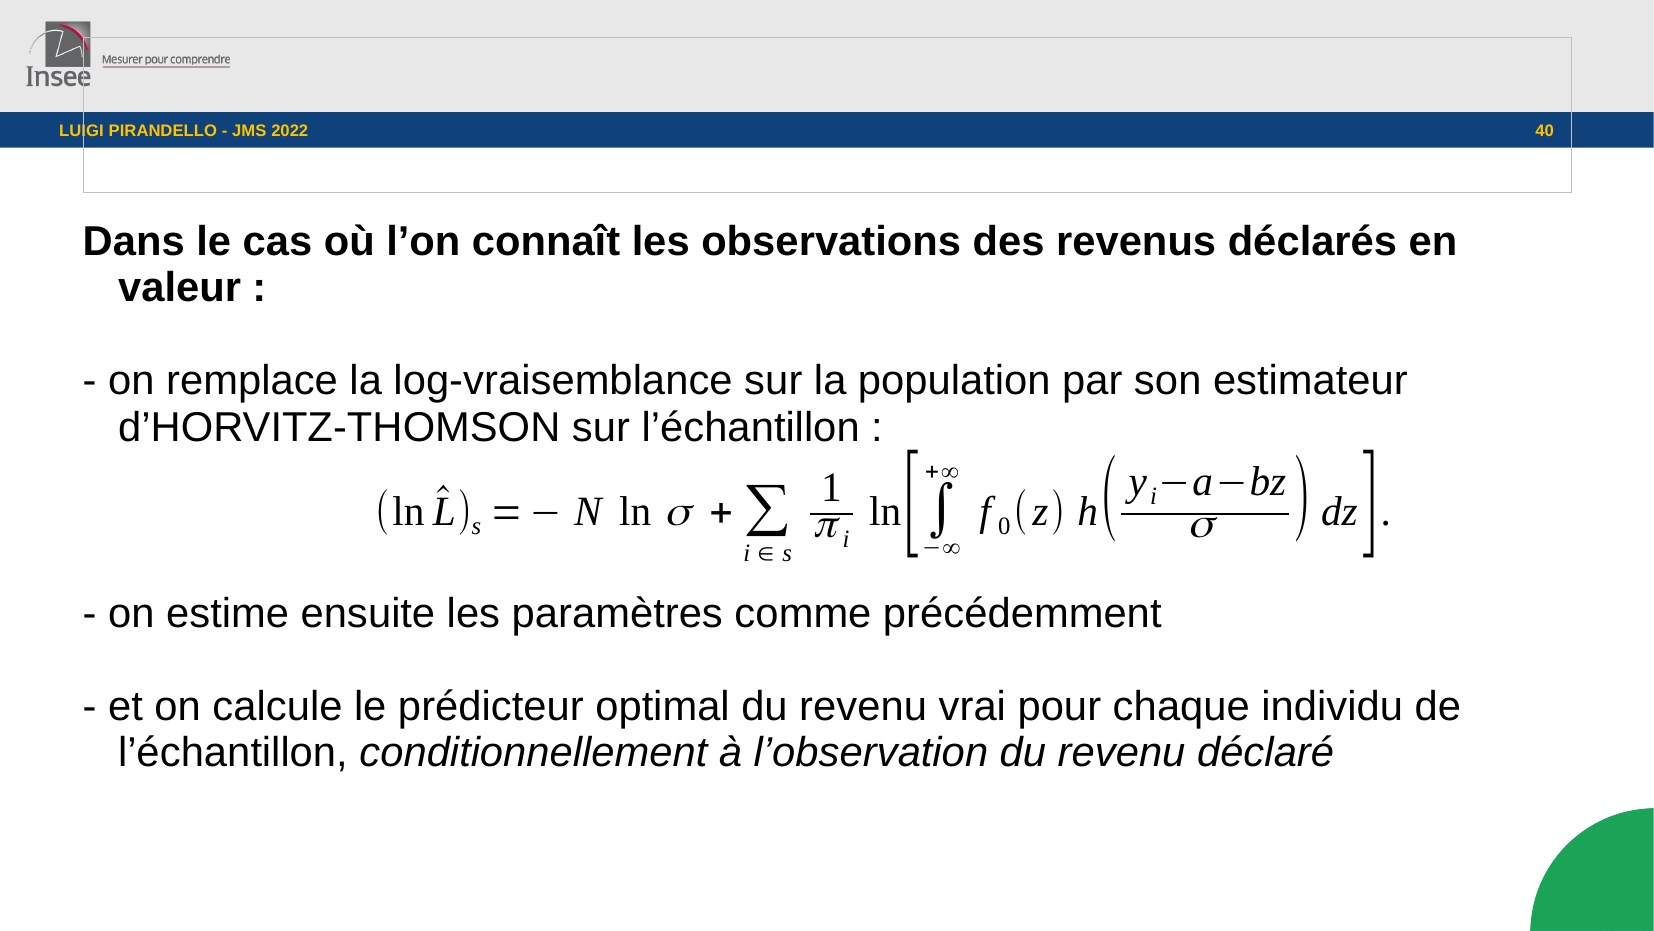

LUIGI PIRANDELLO - JMS 2022
40
Dans le cas où l’on connaît les observations des revenus déclarés en valeur :
- on remplace la log-vraisemblance sur la population par son estimateur d’HORVITZ-THOMSON sur l’échantillon :
- on estime ensuite les paramètres comme précédemment
- et on calcule le prédicteur optimal du revenu vrai pour chaque individu de l’échantillon, conditionnellement à l’observation du revenu déclaré